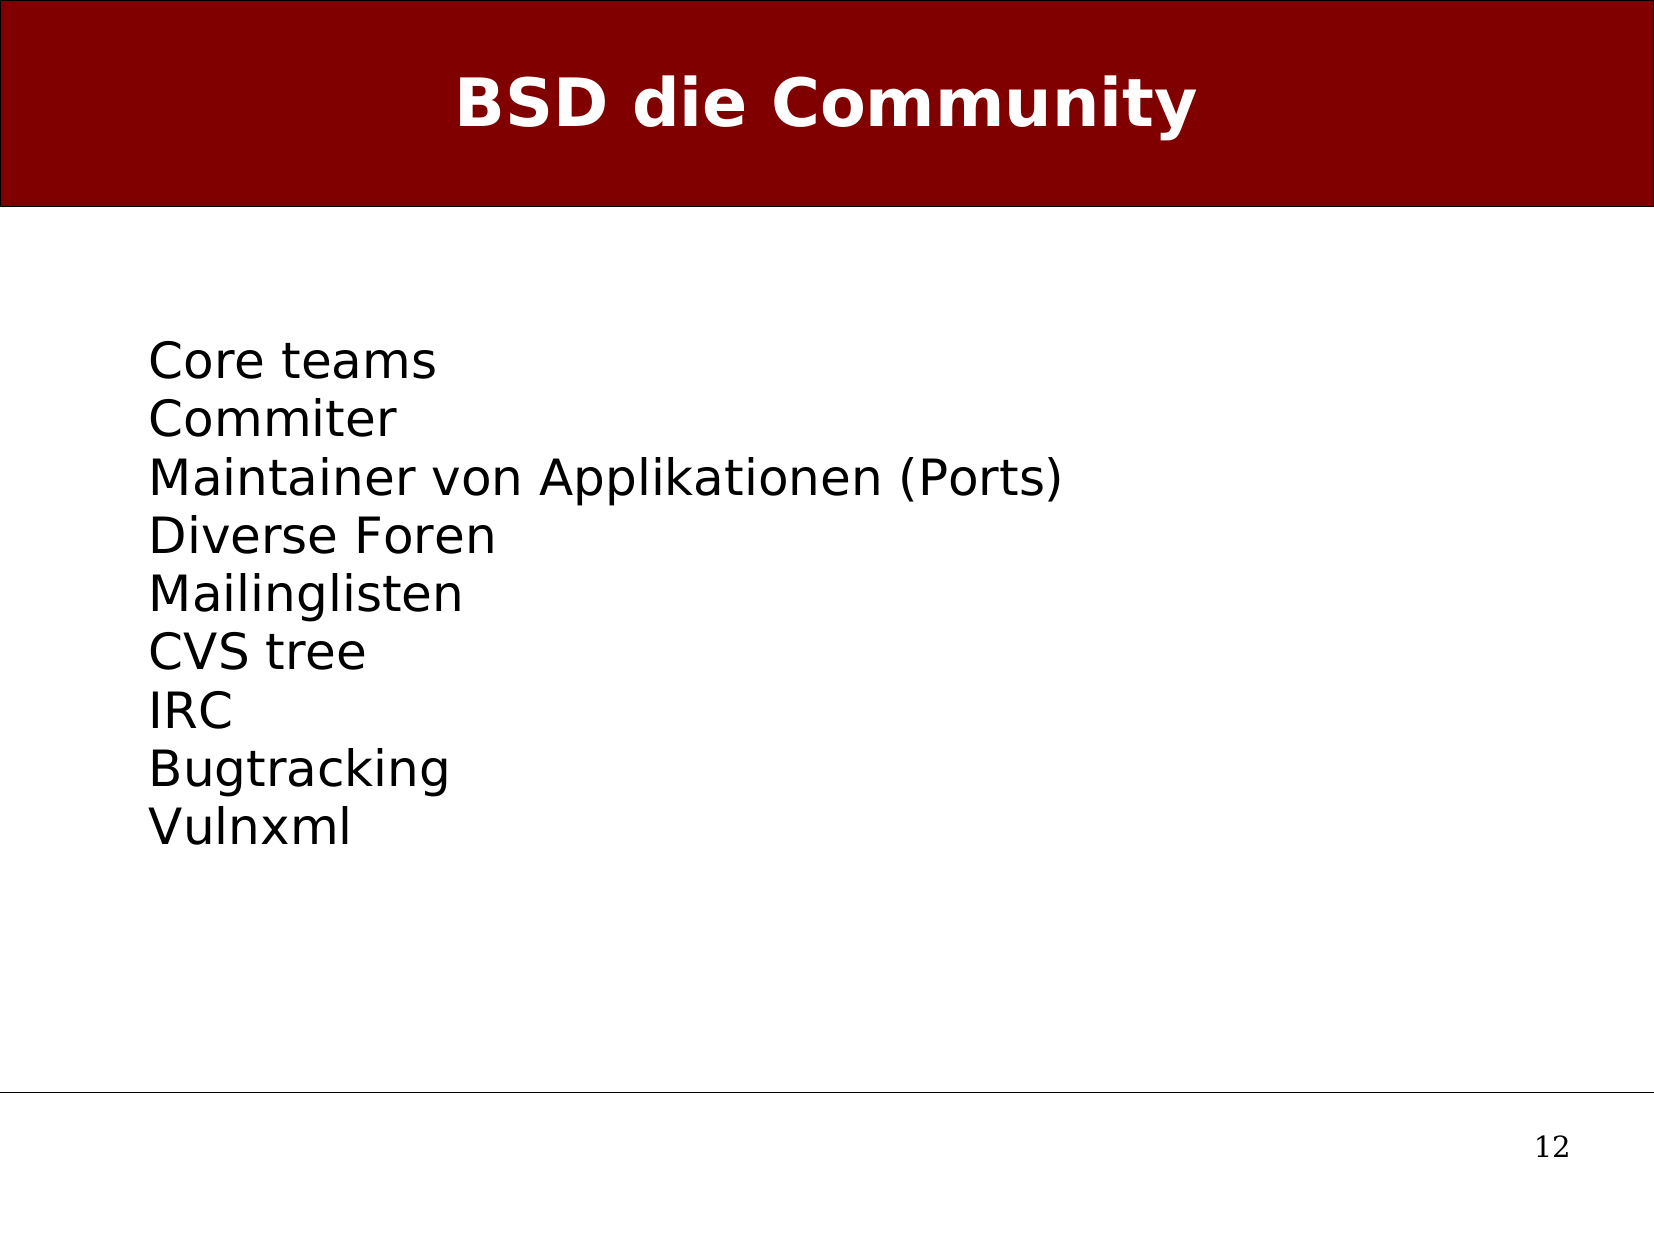

BSD die Community
 Core teams
 Commiter
 Maintainer von Applikationen (Ports)
 Diverse Foren
 Mailinglisten
 CVS tree
 IRC
 Bugtracking
 Vulnxml
12